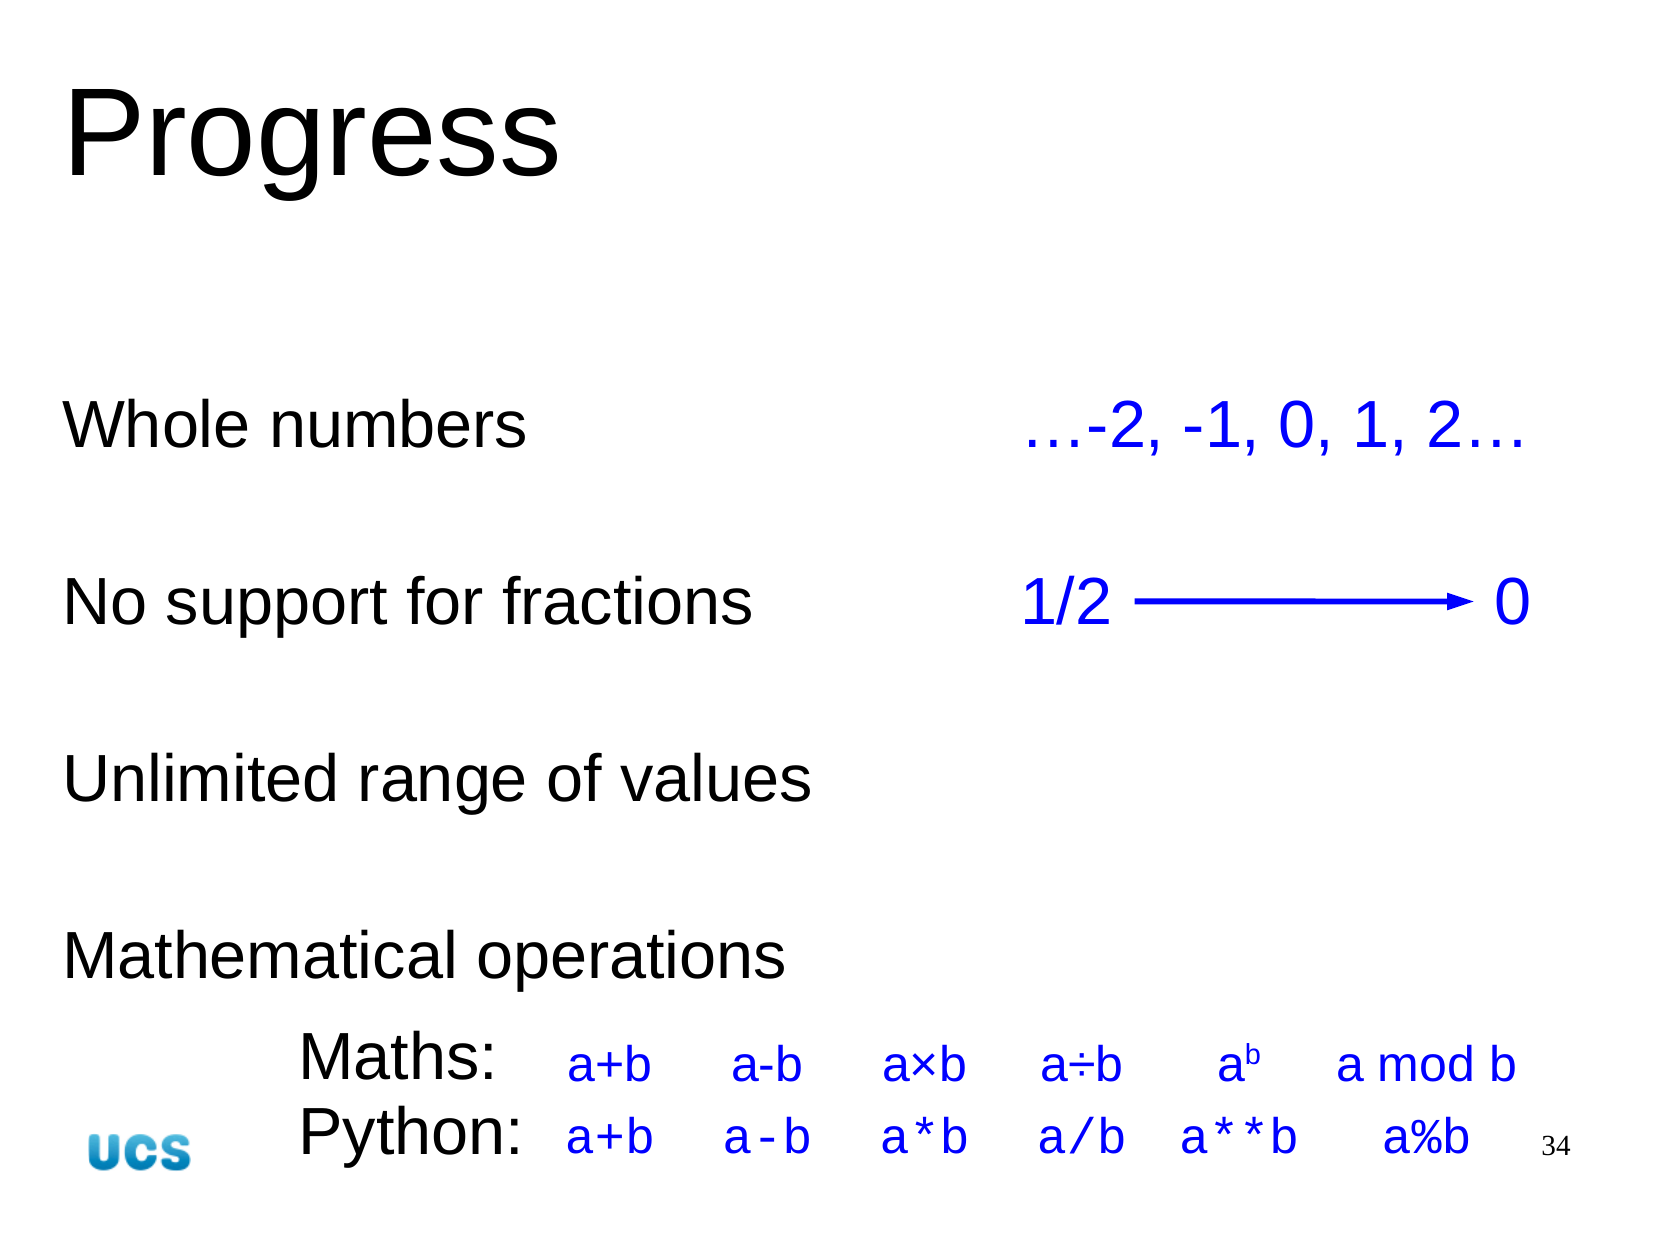

Progress
Whole numbers
…-2, -1, 0, 1, 2…
No support for fractions
1/2
 0
Unlimited range of values
Mathematical operations
Maths:
Python:
| a+b | a-b | a×b | a÷b | ab | a mod b |
| --- | --- | --- | --- | --- | --- |
| a+b | a-b | a\*b | a/b | a\*\*b | a%b |
34